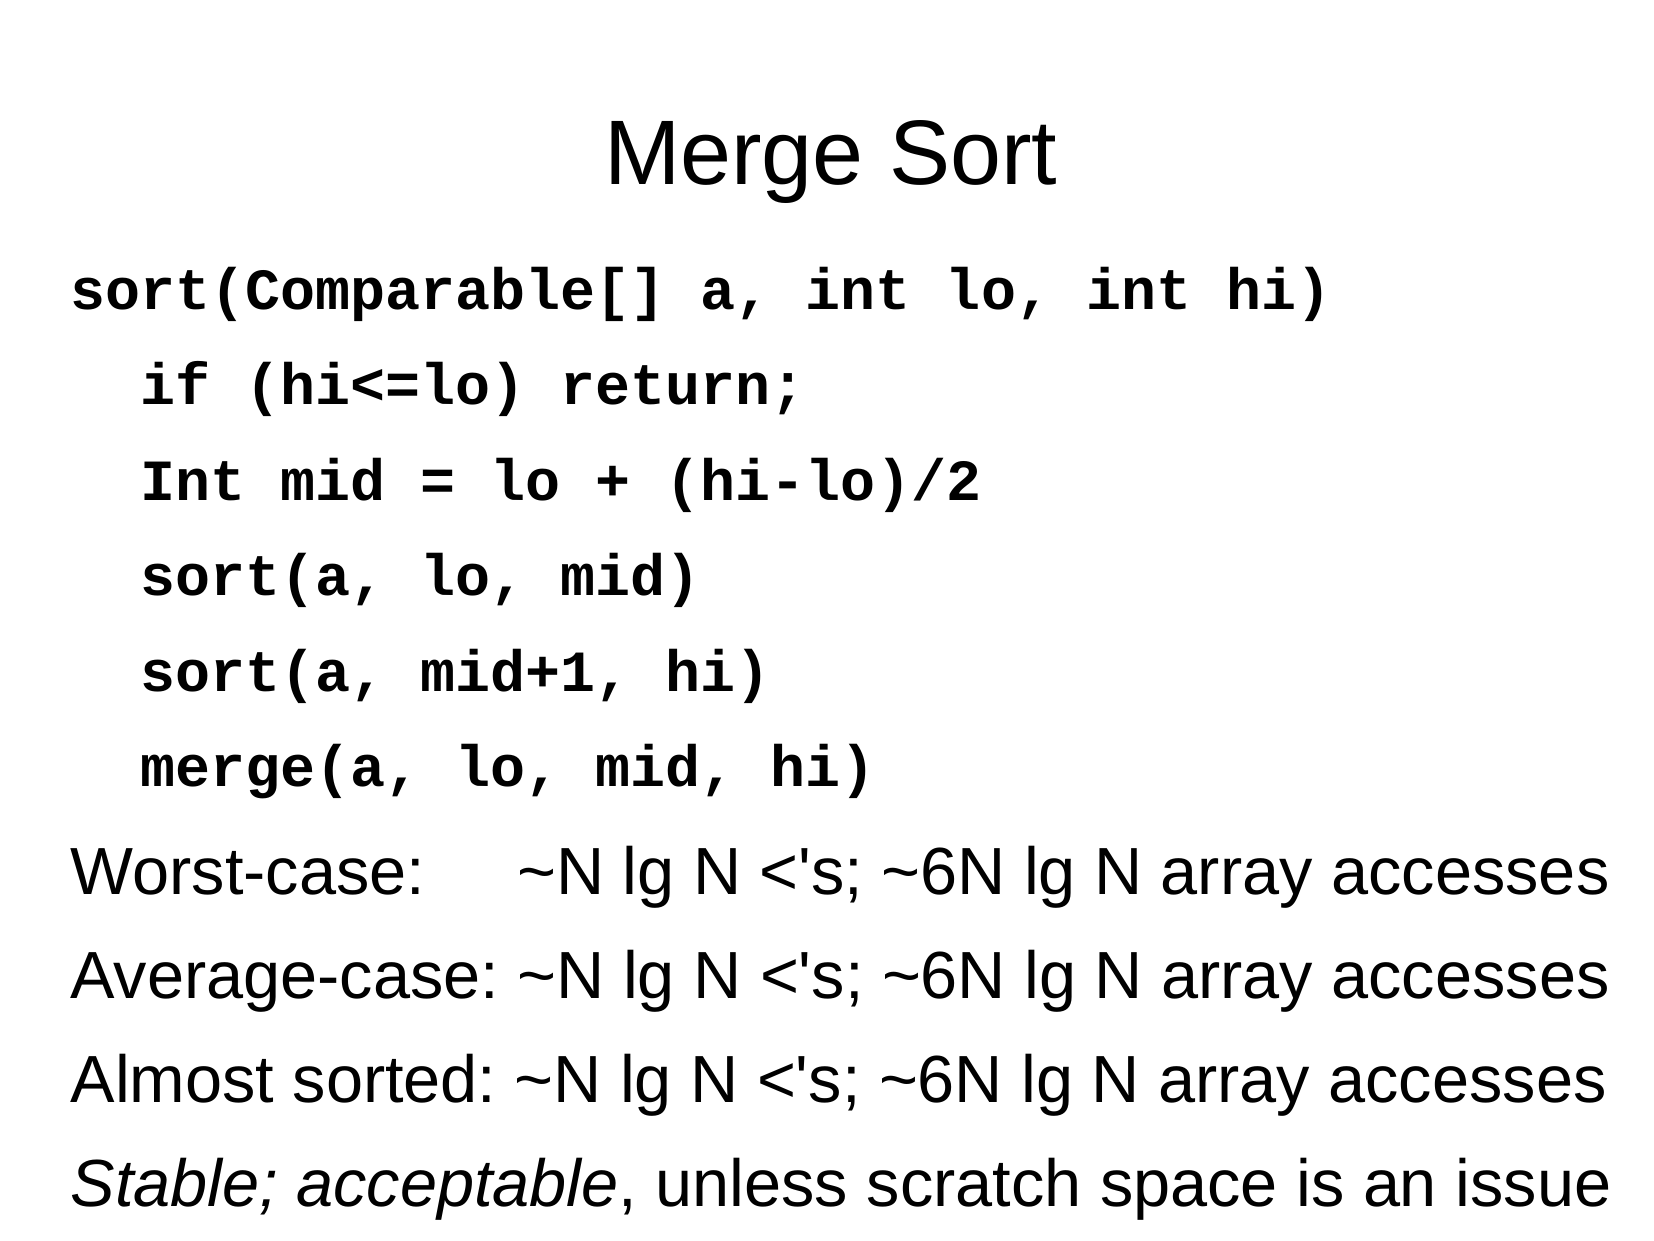

# Merge Sort
sort(Comparable[] a, int lo, int hi)
 if (hi<=lo) return;
 Int mid = lo + (hi-lo)/2
 sort(a, lo, mid)
 sort(a, mid+1, hi)
 merge(a, lo, mid, hi)
Worst-case: ~N lg N <'s; ~6N lg N array accesses
Average-case: ~N lg N <'s; ~6N lg N array accesses
Almost sorted: ~N lg N <'s; ~6N lg N array accesses
Stable; acceptable, unless scratch space is an issue